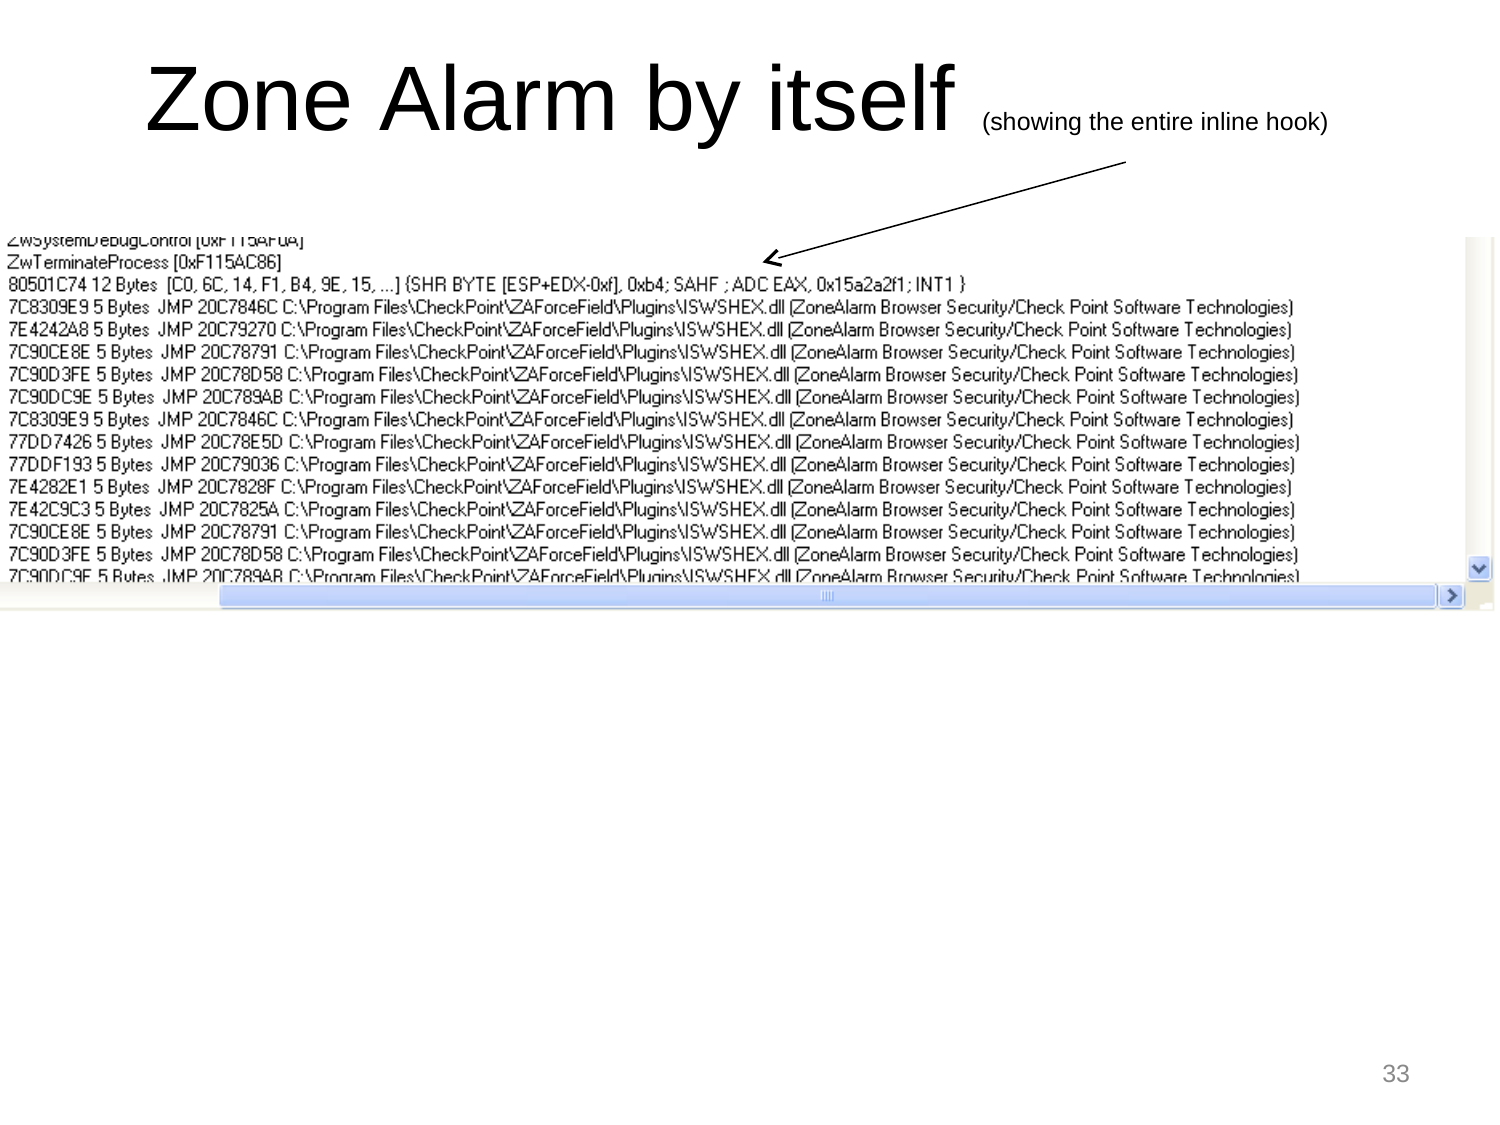

# Zone Alarm by itself (showing the entire inline hook)